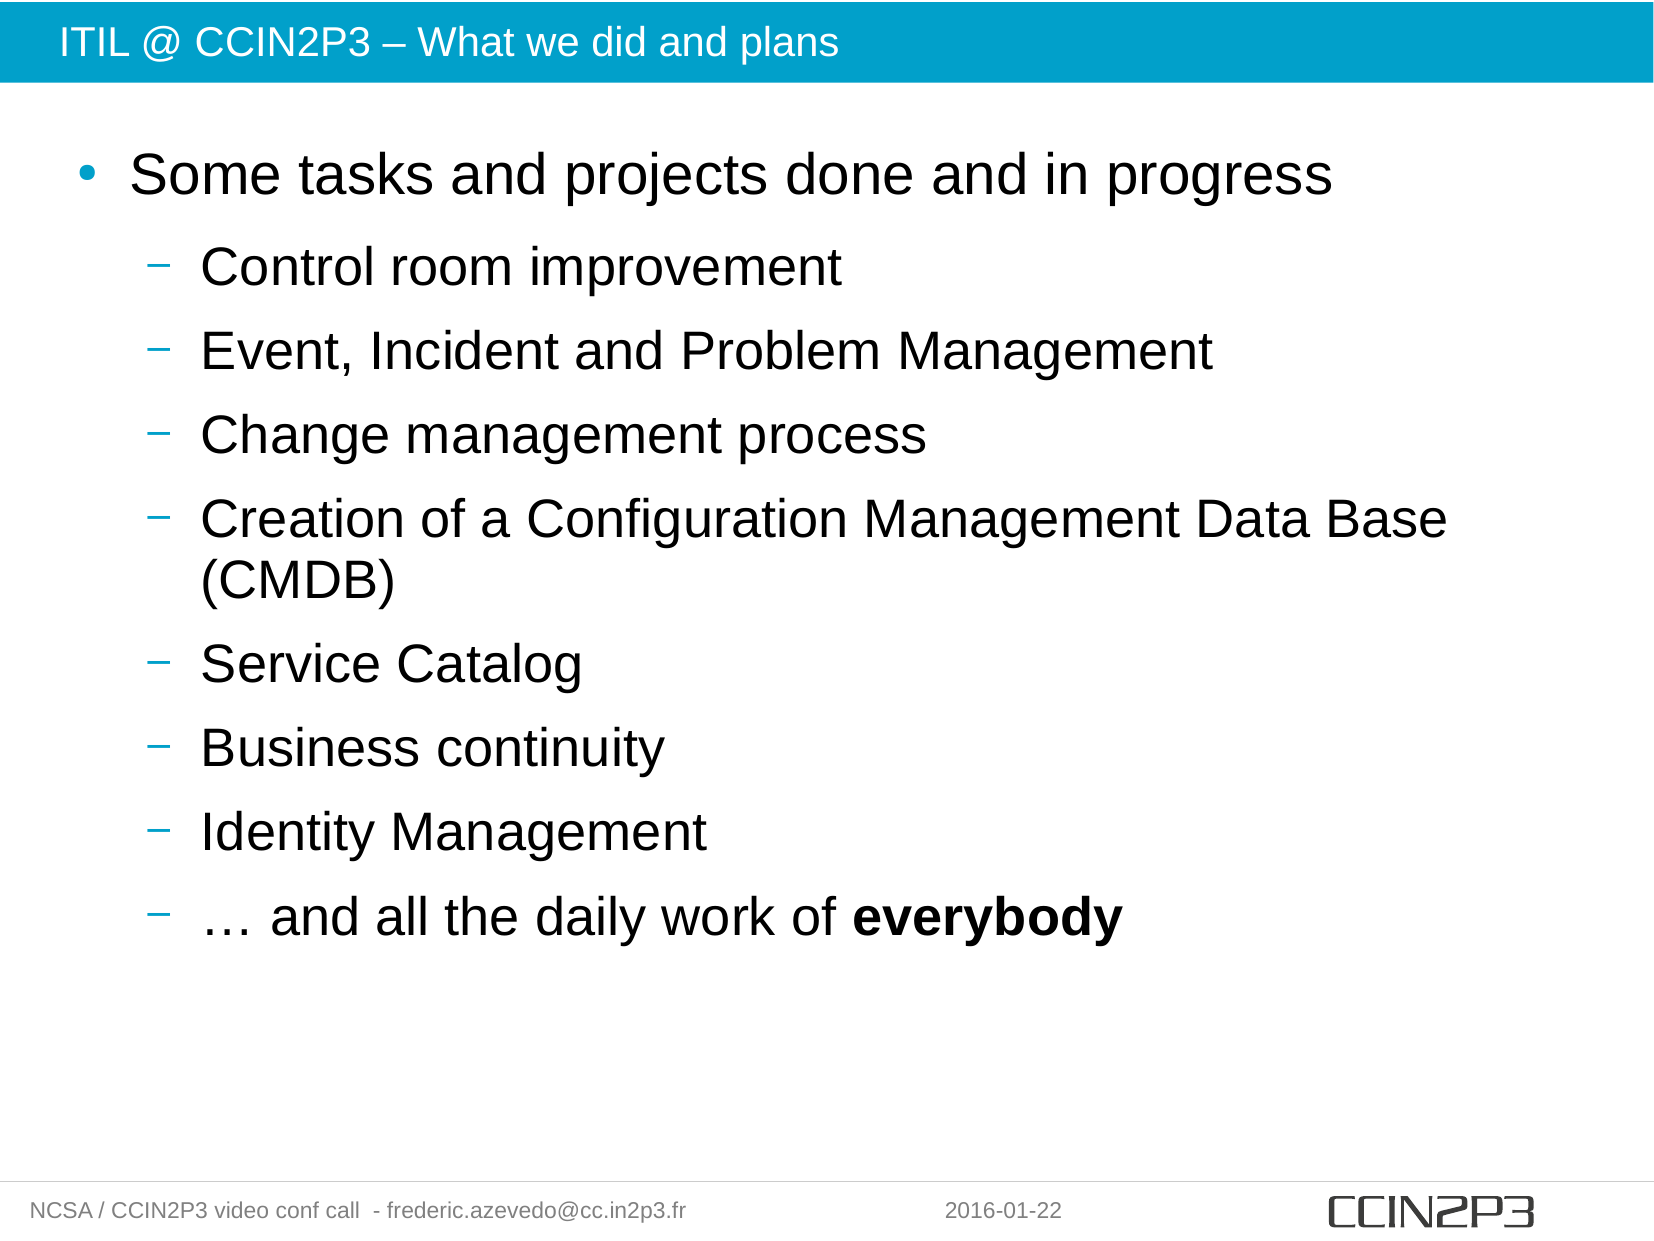

# ITIL @ CCIN2P3 – What we did and plans
Some tasks and projects done and in progress
Control room improvement
Event, Incident and Problem Management
Change management process
Creation of a Configuration Management Data Base (CMDB)
Service Catalog
Business continuity
Identity Management
… and all the daily work of everybody
NCSA / CCIN2P3 video conf call - frederic.azevedo@cc.in2p3.fr
2016-01-22